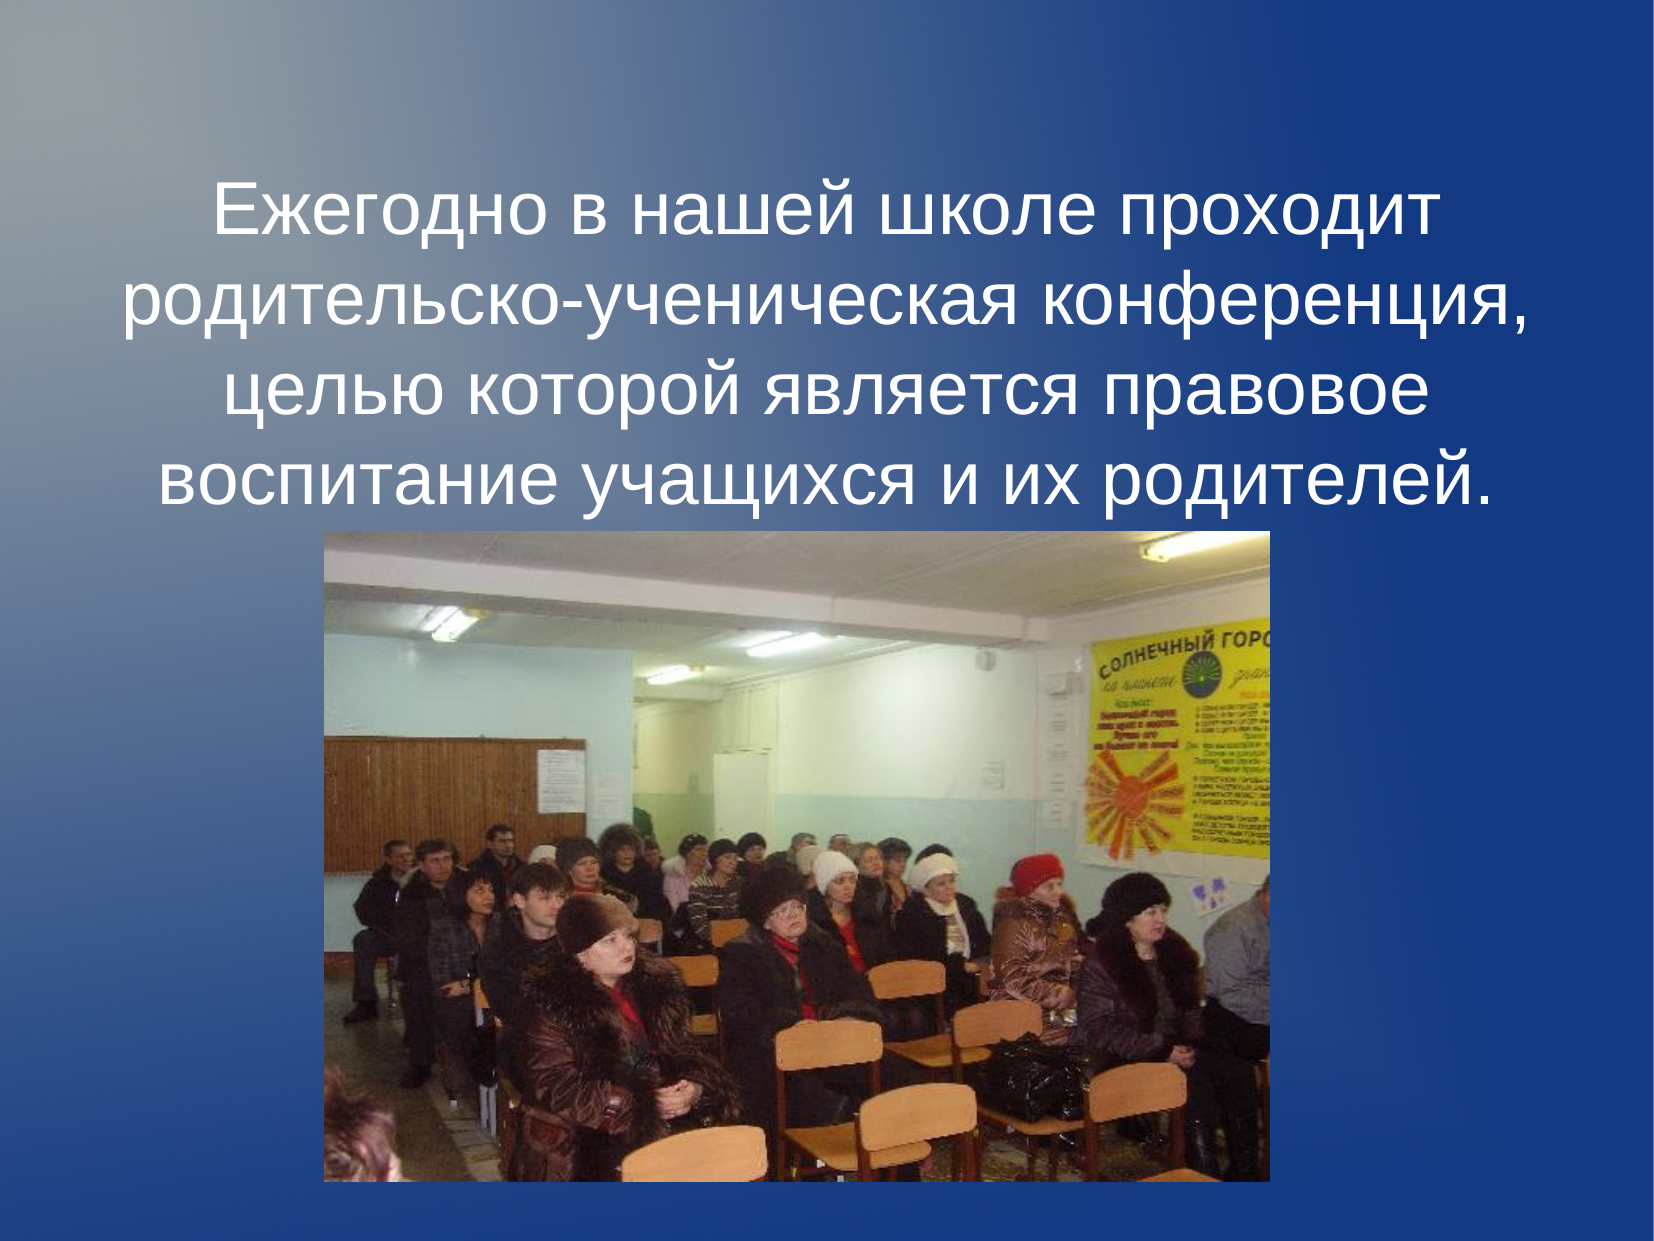

# Ежегодно в нашей школе проходит родительско-ученическая конференция, целью которой является правовое воспитание учащихся и их родителей.